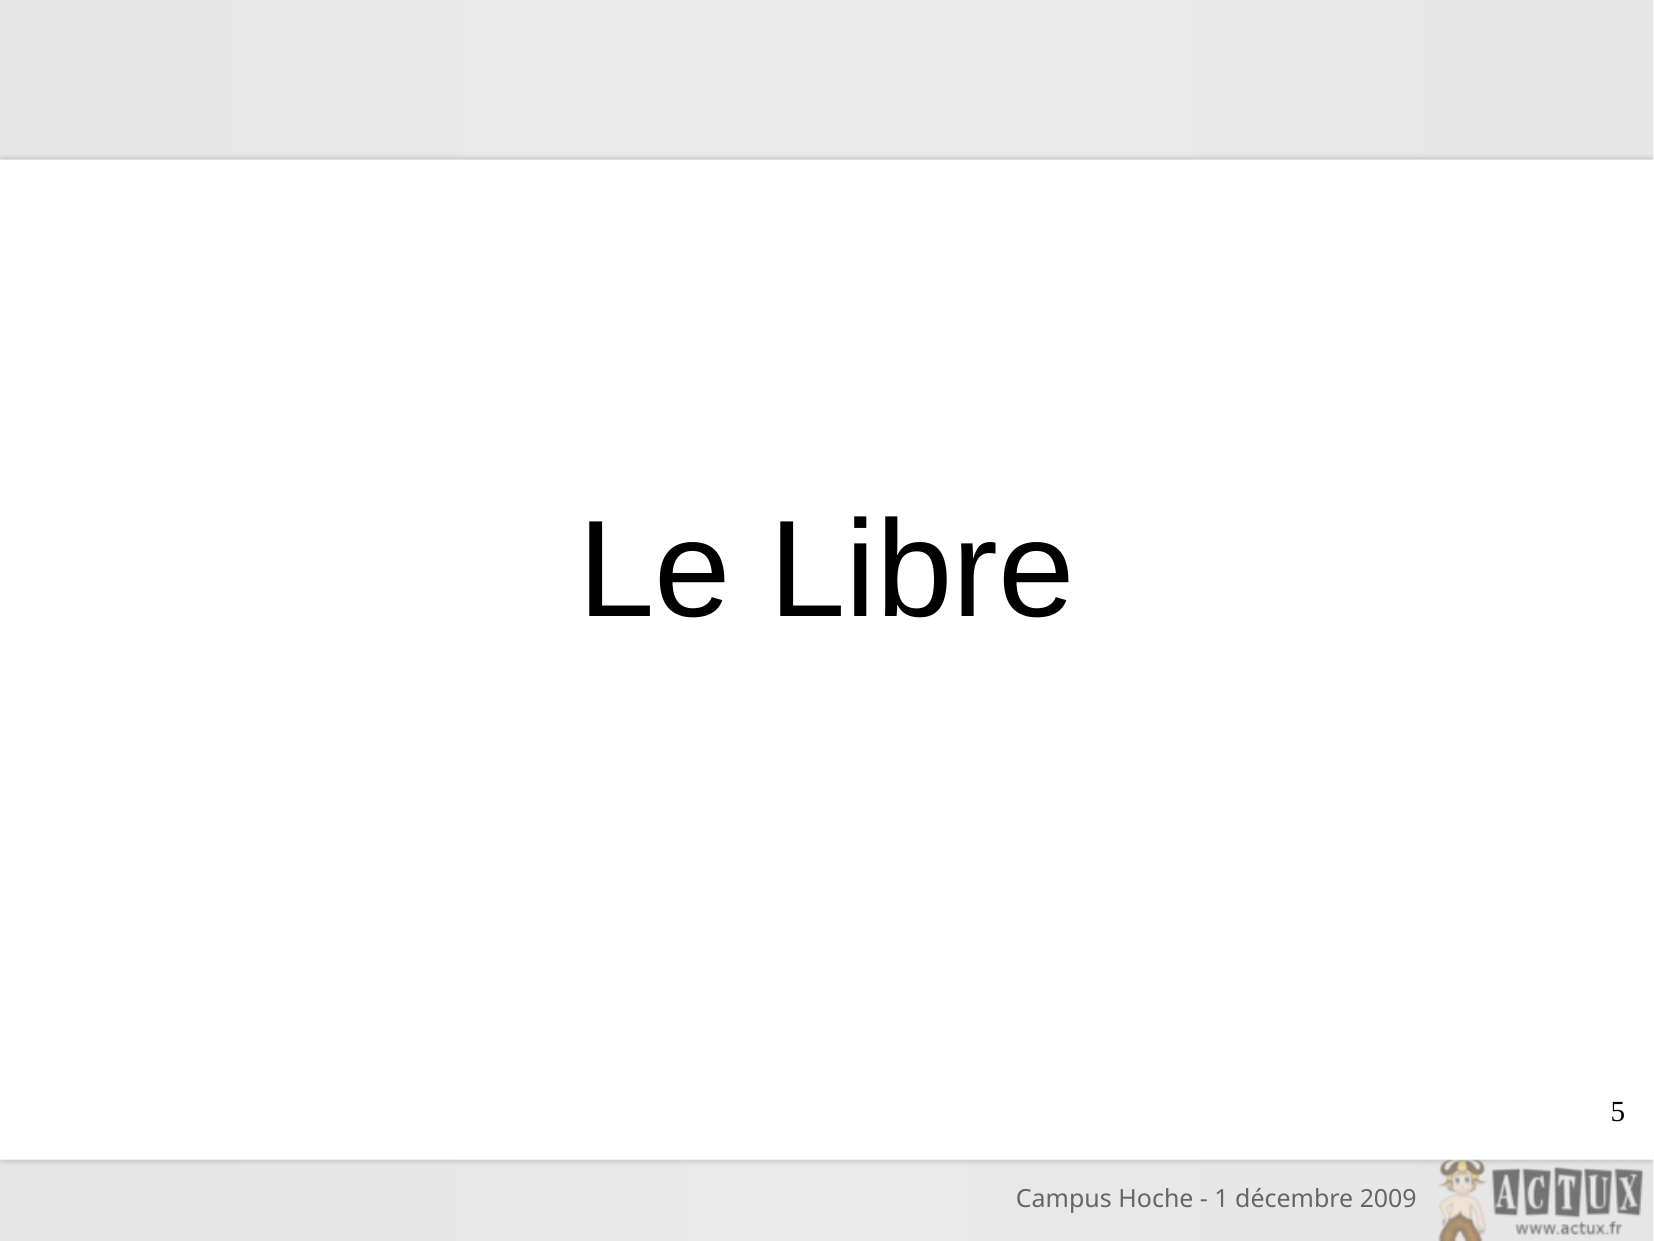

# Le Libre
5
Campus Hoche - 1 décembre 2009